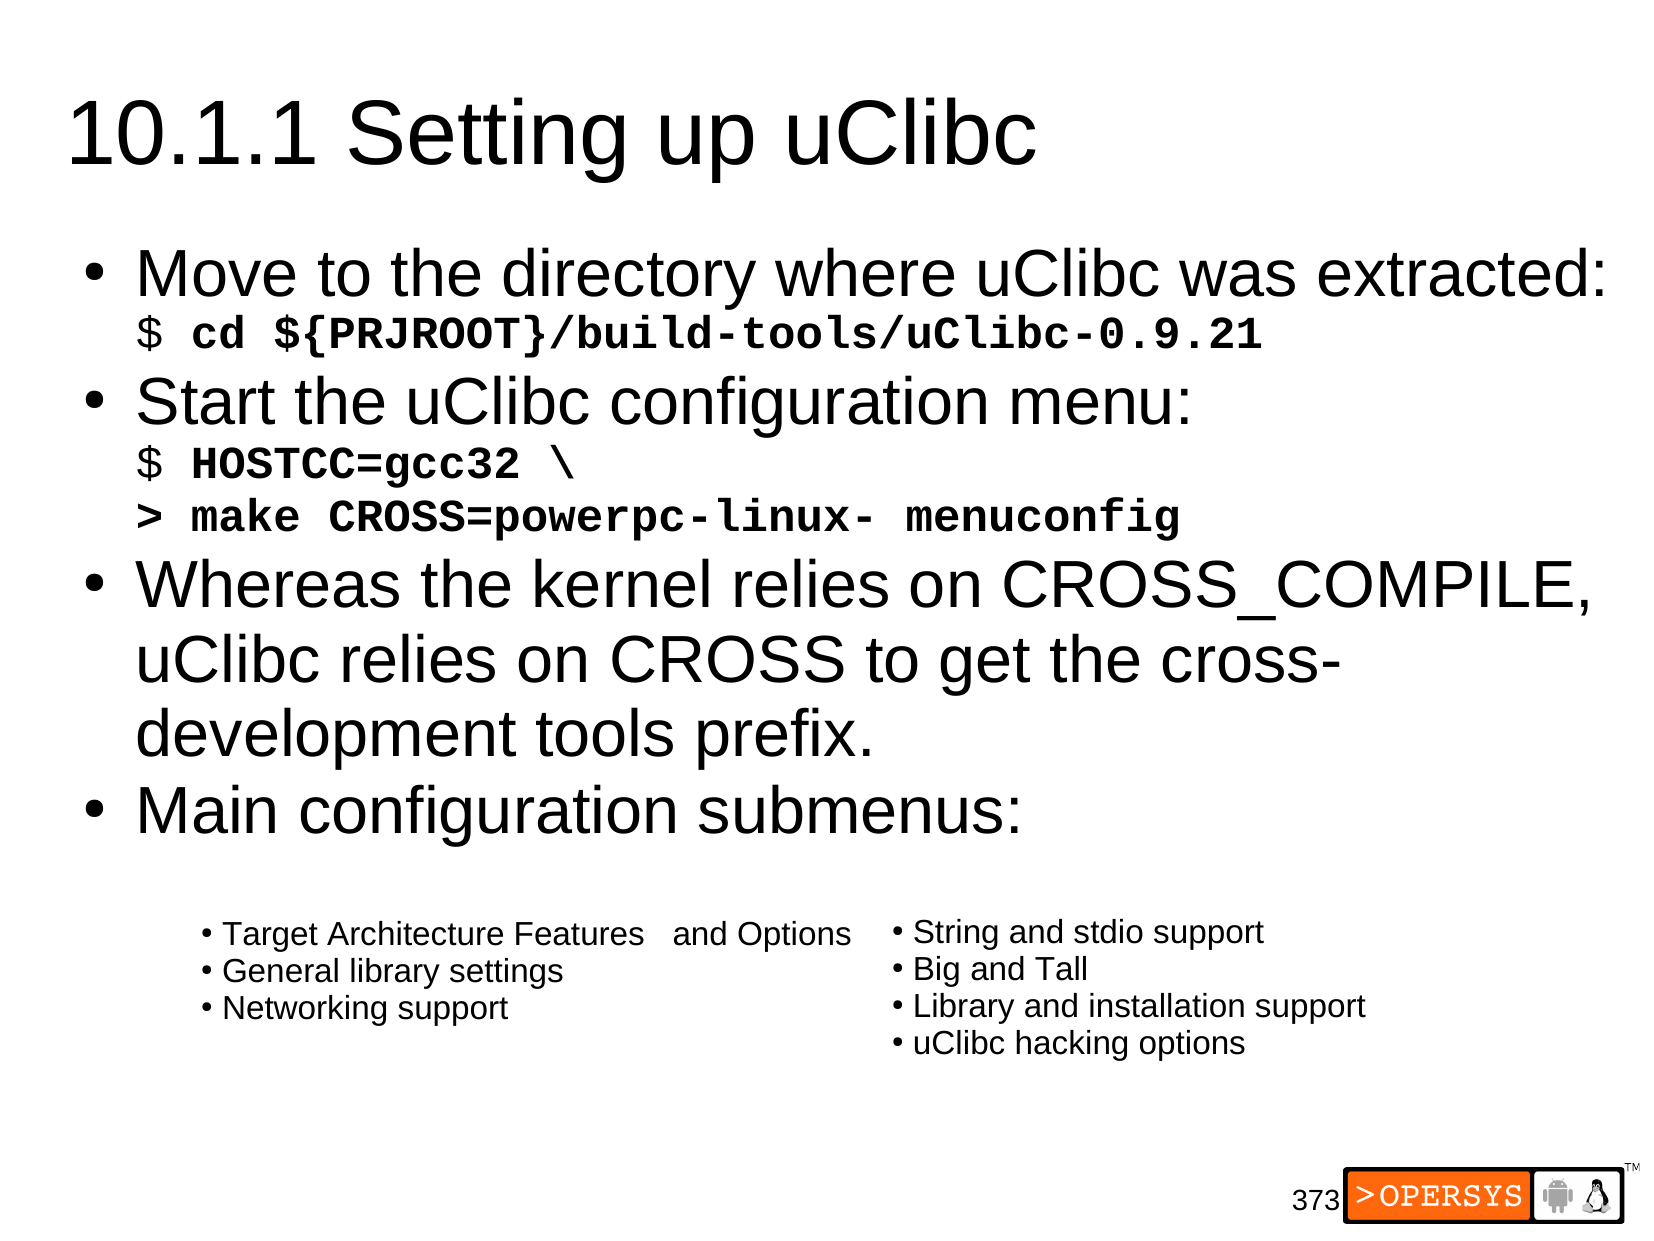

10.1.1 Setting up uClibc
# Move to the directory where uClibc was extracted:
$ cd ${PRJROOT}/build-tools/uClibc-0.9.21
Start the uClibc configuration menu:
$ HOSTCC=gcc32 \
> make CROSS=powerpc-linux- menuconfig
Whereas the kernel relies on CROSS_COMPILE, uClibc relies on CROSS to get the cross-development tools prefix.
Main configuration submenus:
 String and stdio support
 Big and Tall
 Library and installation support
 uClibc hacking options
 Target Architecture Features and Options
 General library settings
 Networking support